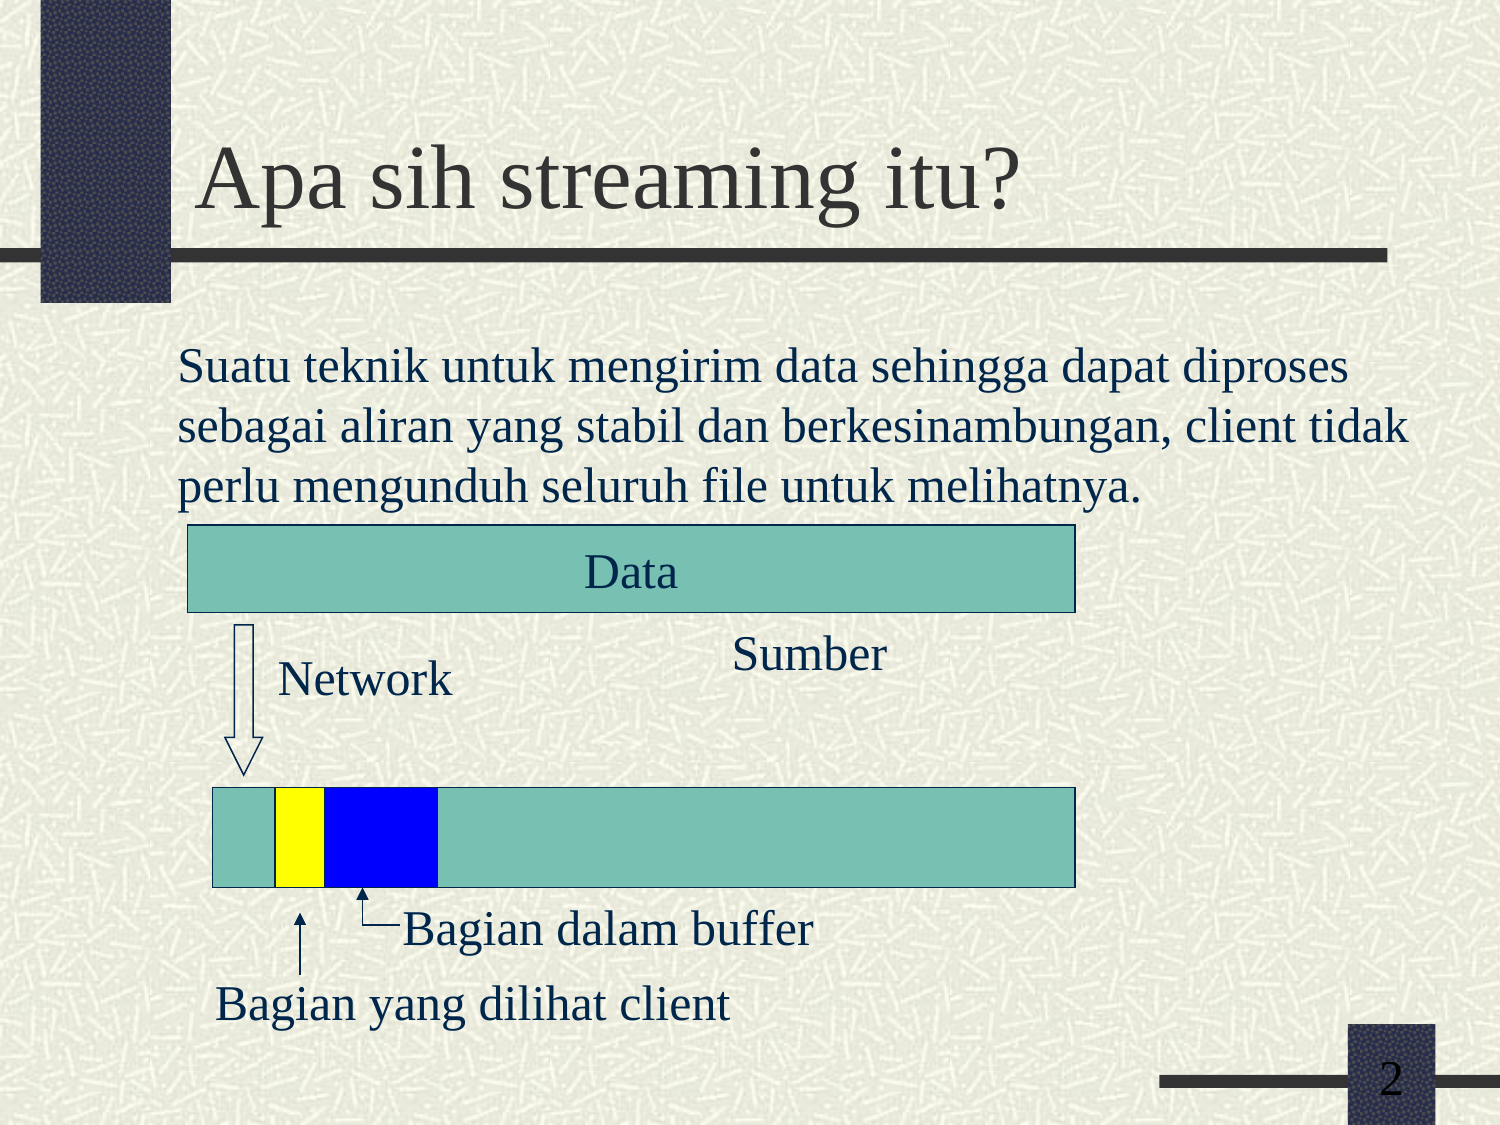

# Apa sih streaming itu?
Suatu teknik untuk mengirim data sehingga dapat diproses sebagai aliran yang stabil dan berkesinambungan, client tidak perlu mengunduh seluruh file untuk melihatnya.
Data
Sumber
Network
Bagian dalam buffer
Bagian yang dilihat client
2